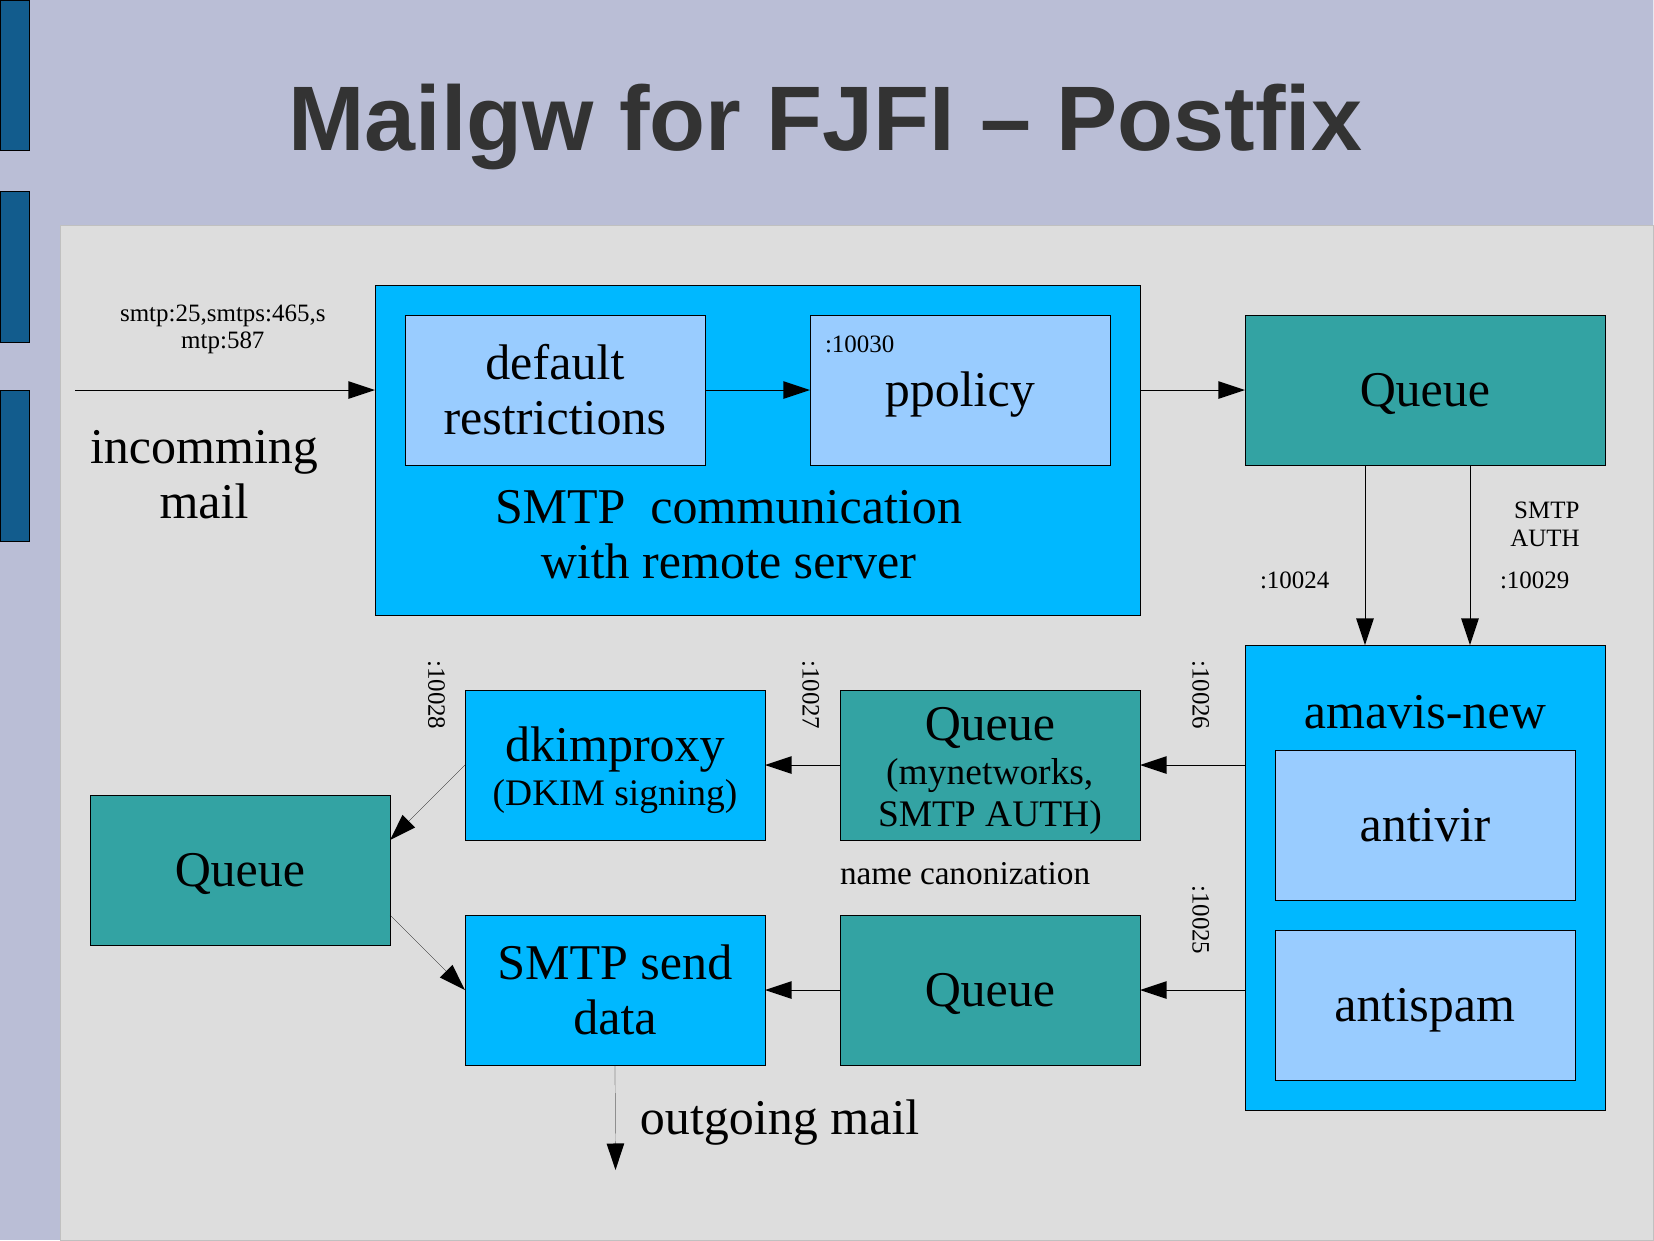

# Mailgw for FJFI – Postfix
smtp:25,smtps:465,smtp:587
default
restrictions
ppolicy
Queue
:10030
incomming mail
SMTP communication with remote server
SMTP AUTH
:10024
:10029
amavis-new
:10028
:10027
:10026
dkimproxy
(DKIM signing)
Queue
(mynetworks,
SMTP AUTH)
antivir
Queue
name canonization
:10025
SMTP send
data
Queue
antispam